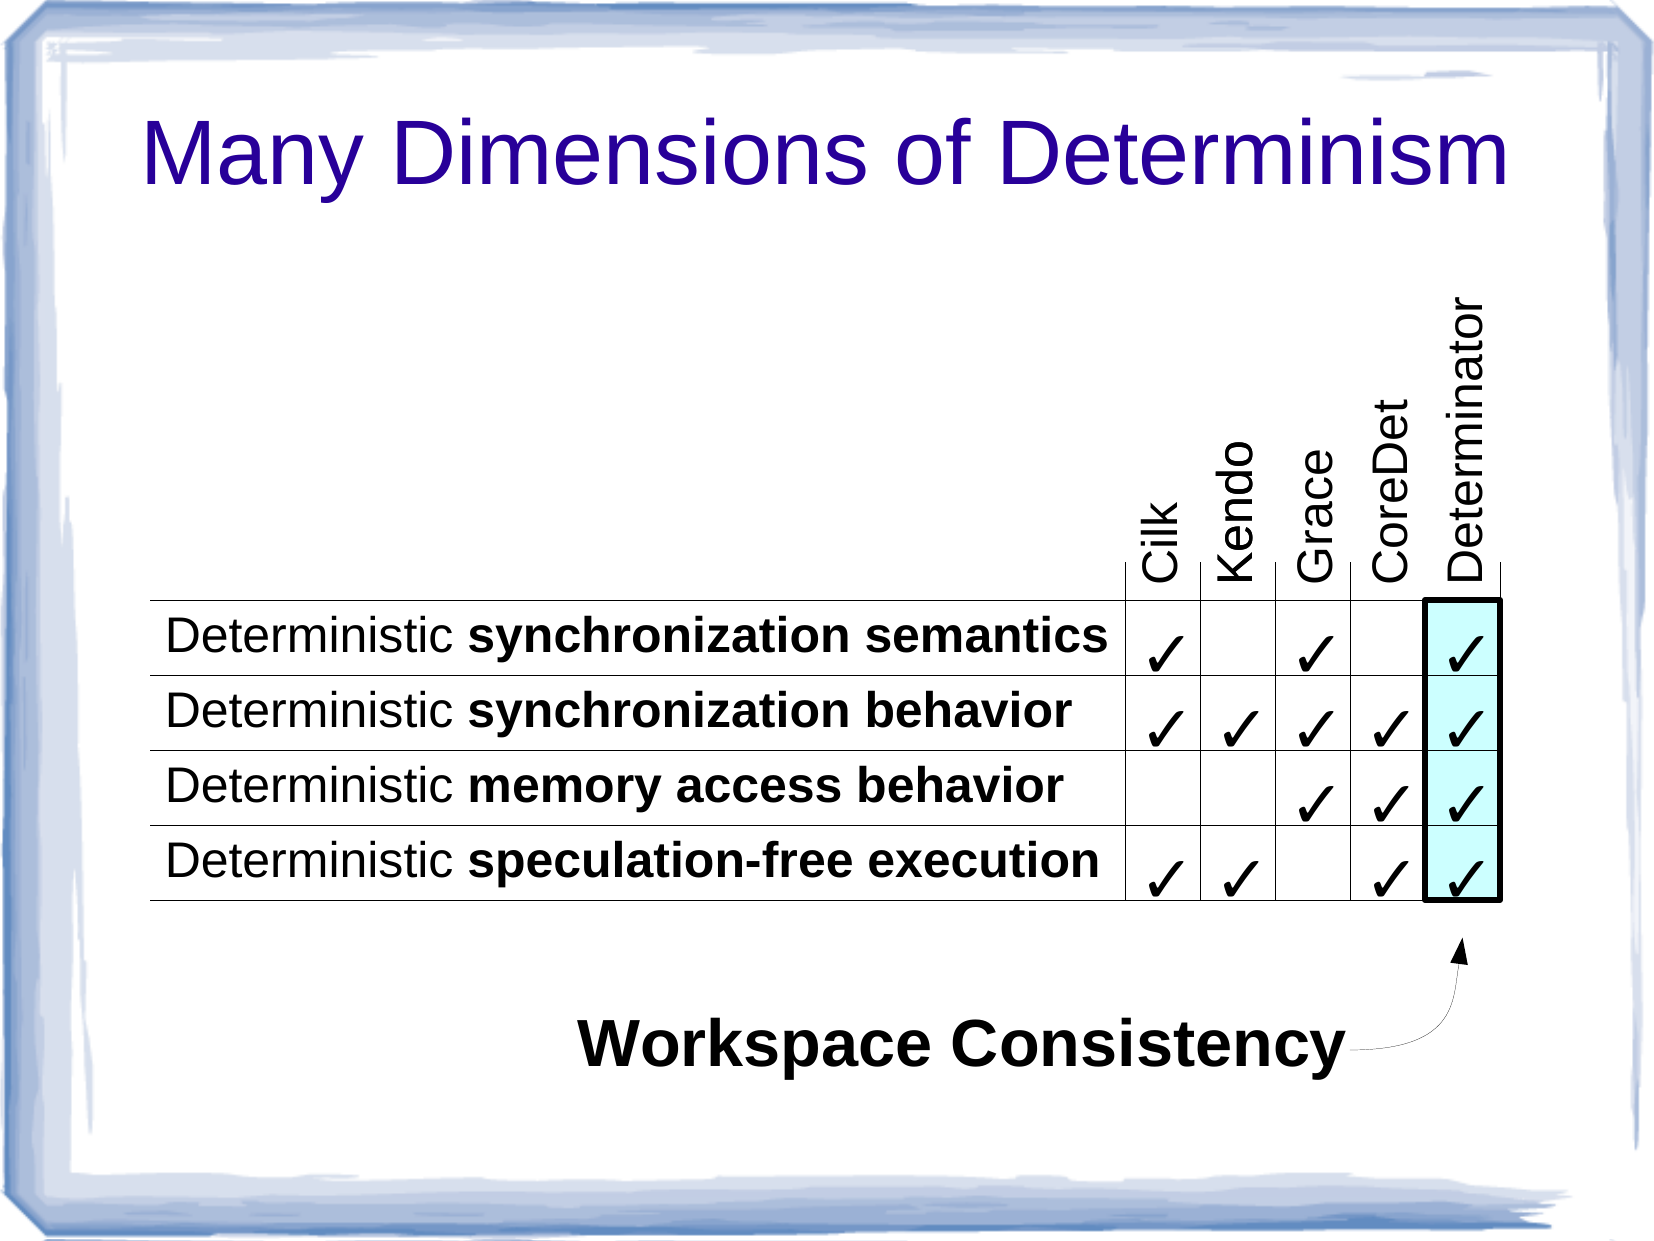

# Many Dimensions of Determinism
Determinator
Cilk
Kendo
Grace
CoreDet
Kendo
Deterministic synchronization semantics
✓
✓
✓
Deterministic synchronization behavior
✓
✓
✓
✓
✓
Deterministic memory access behavior
✓
✓
✓
Deterministic speculation-free execution
✓
✓
✓
✓
Workspace Consistency